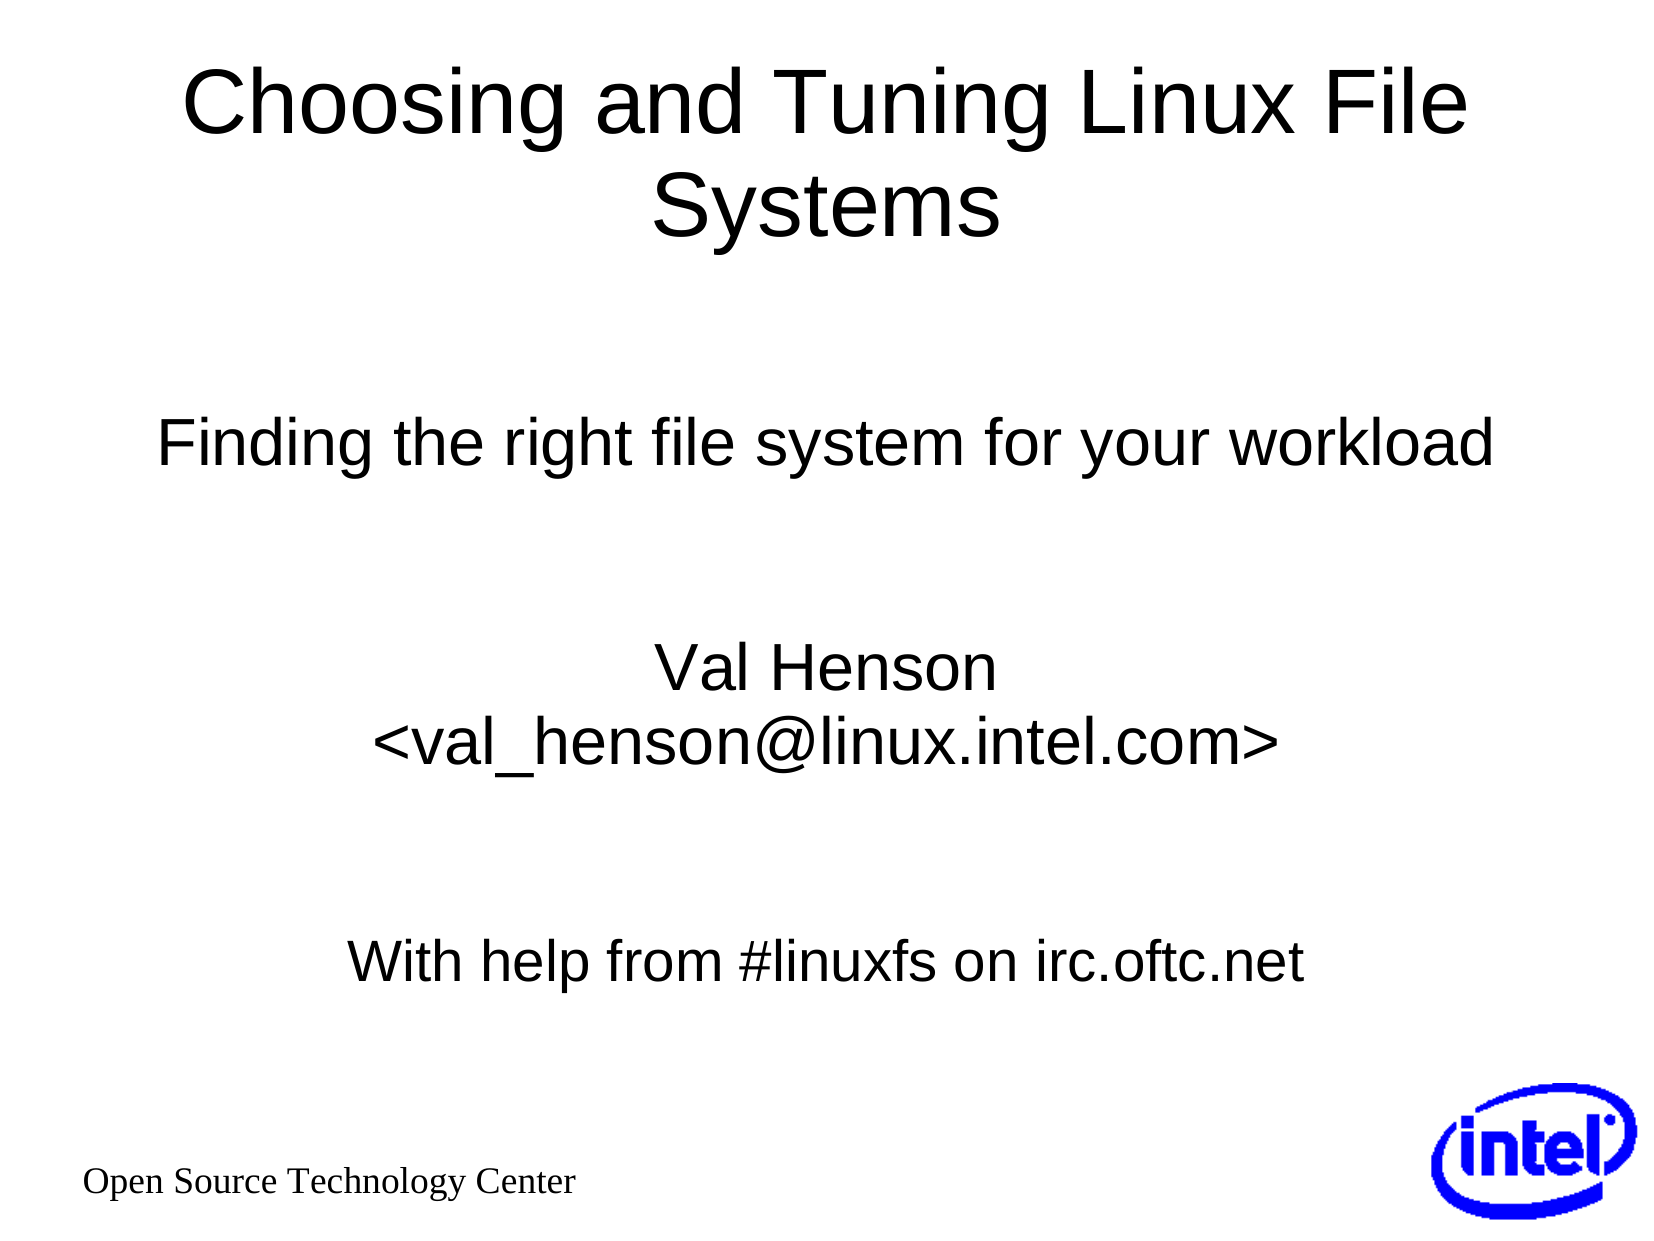

# Choosing and Tuning Linux File Systems
Finding the right file system for your workload
Val Henson
<val_henson@linux.intel.com>
With help from #linuxfs on irc.oftc.net